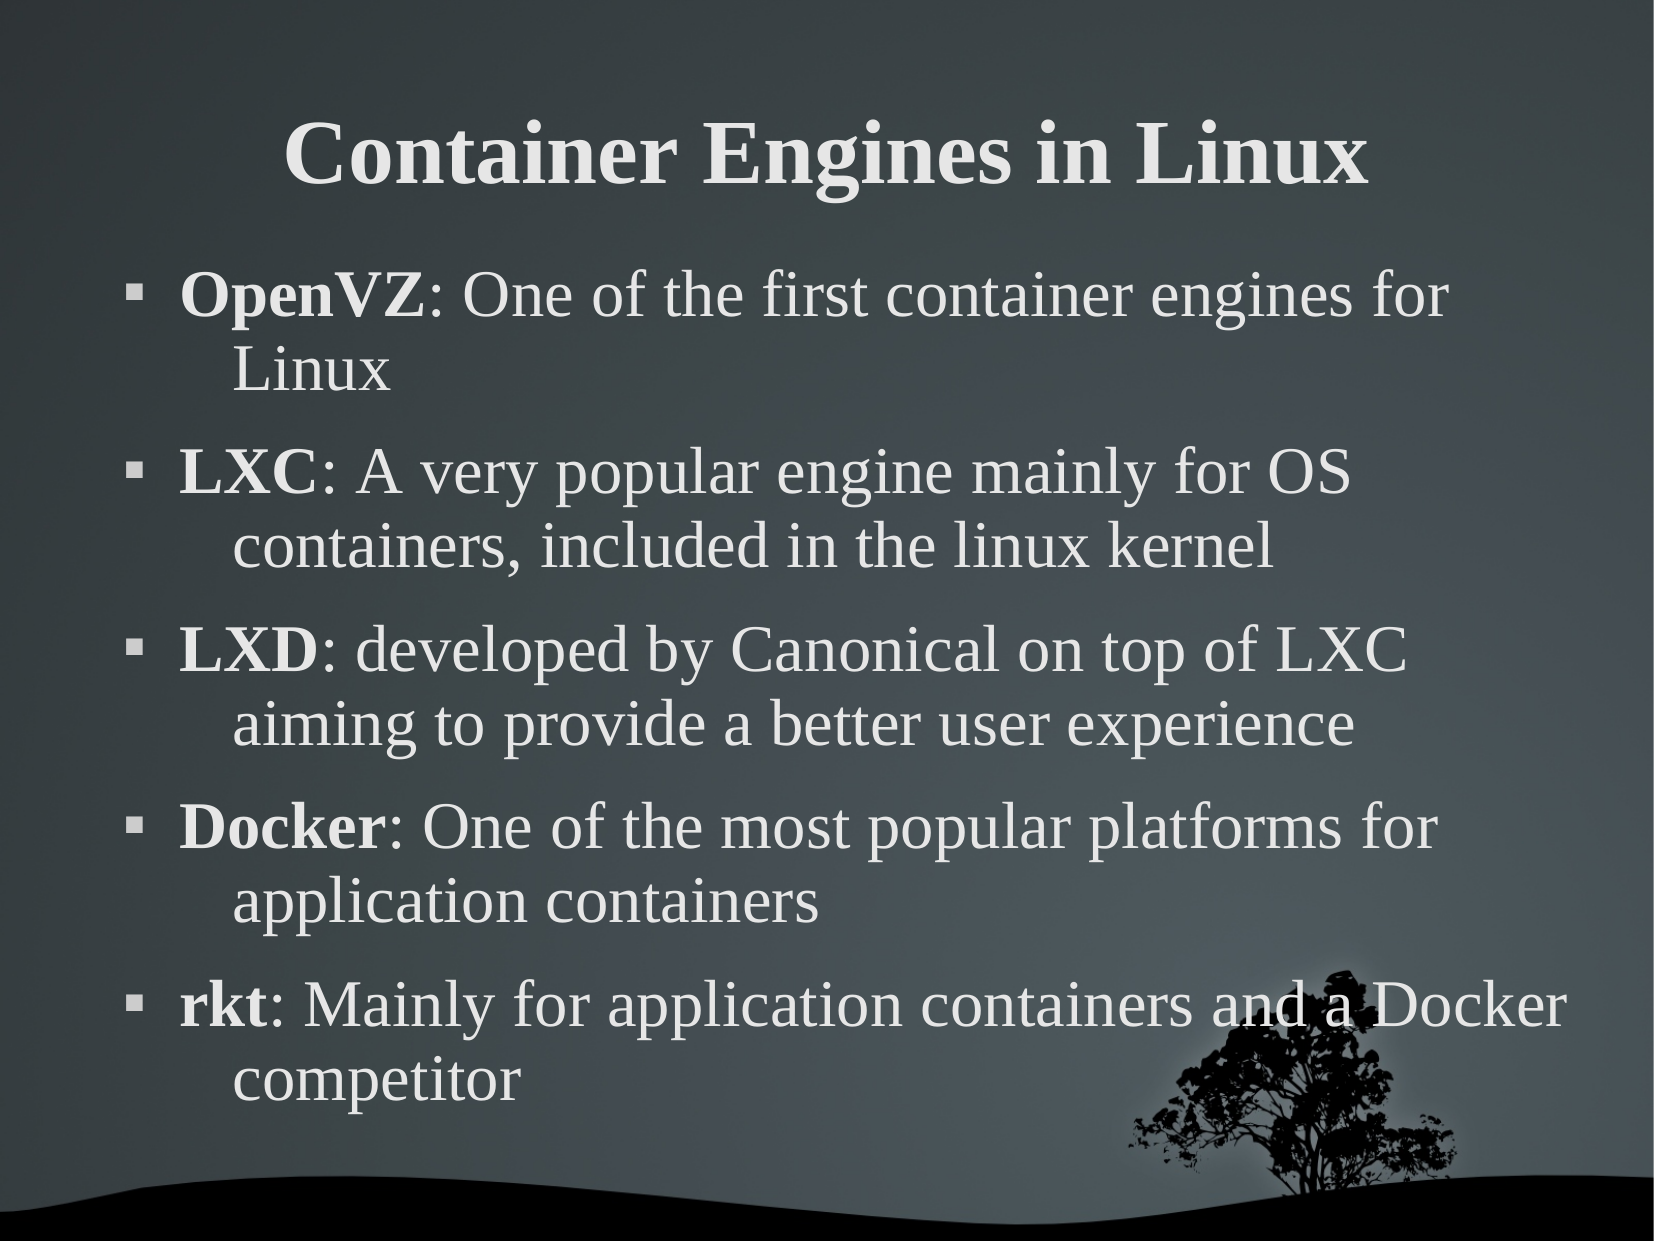

# Container Engines in Linux
OpenVZ: One of the first container engines for Linux
LXC: A very popular engine mainly for OS containers, included in the linux kernel
LXD: developed by Canonical on top of LXC aiming to provide a better user experience
Docker: One of the most popular platforms for application containers
rkt: Mainly for application containers and a Docker competitor